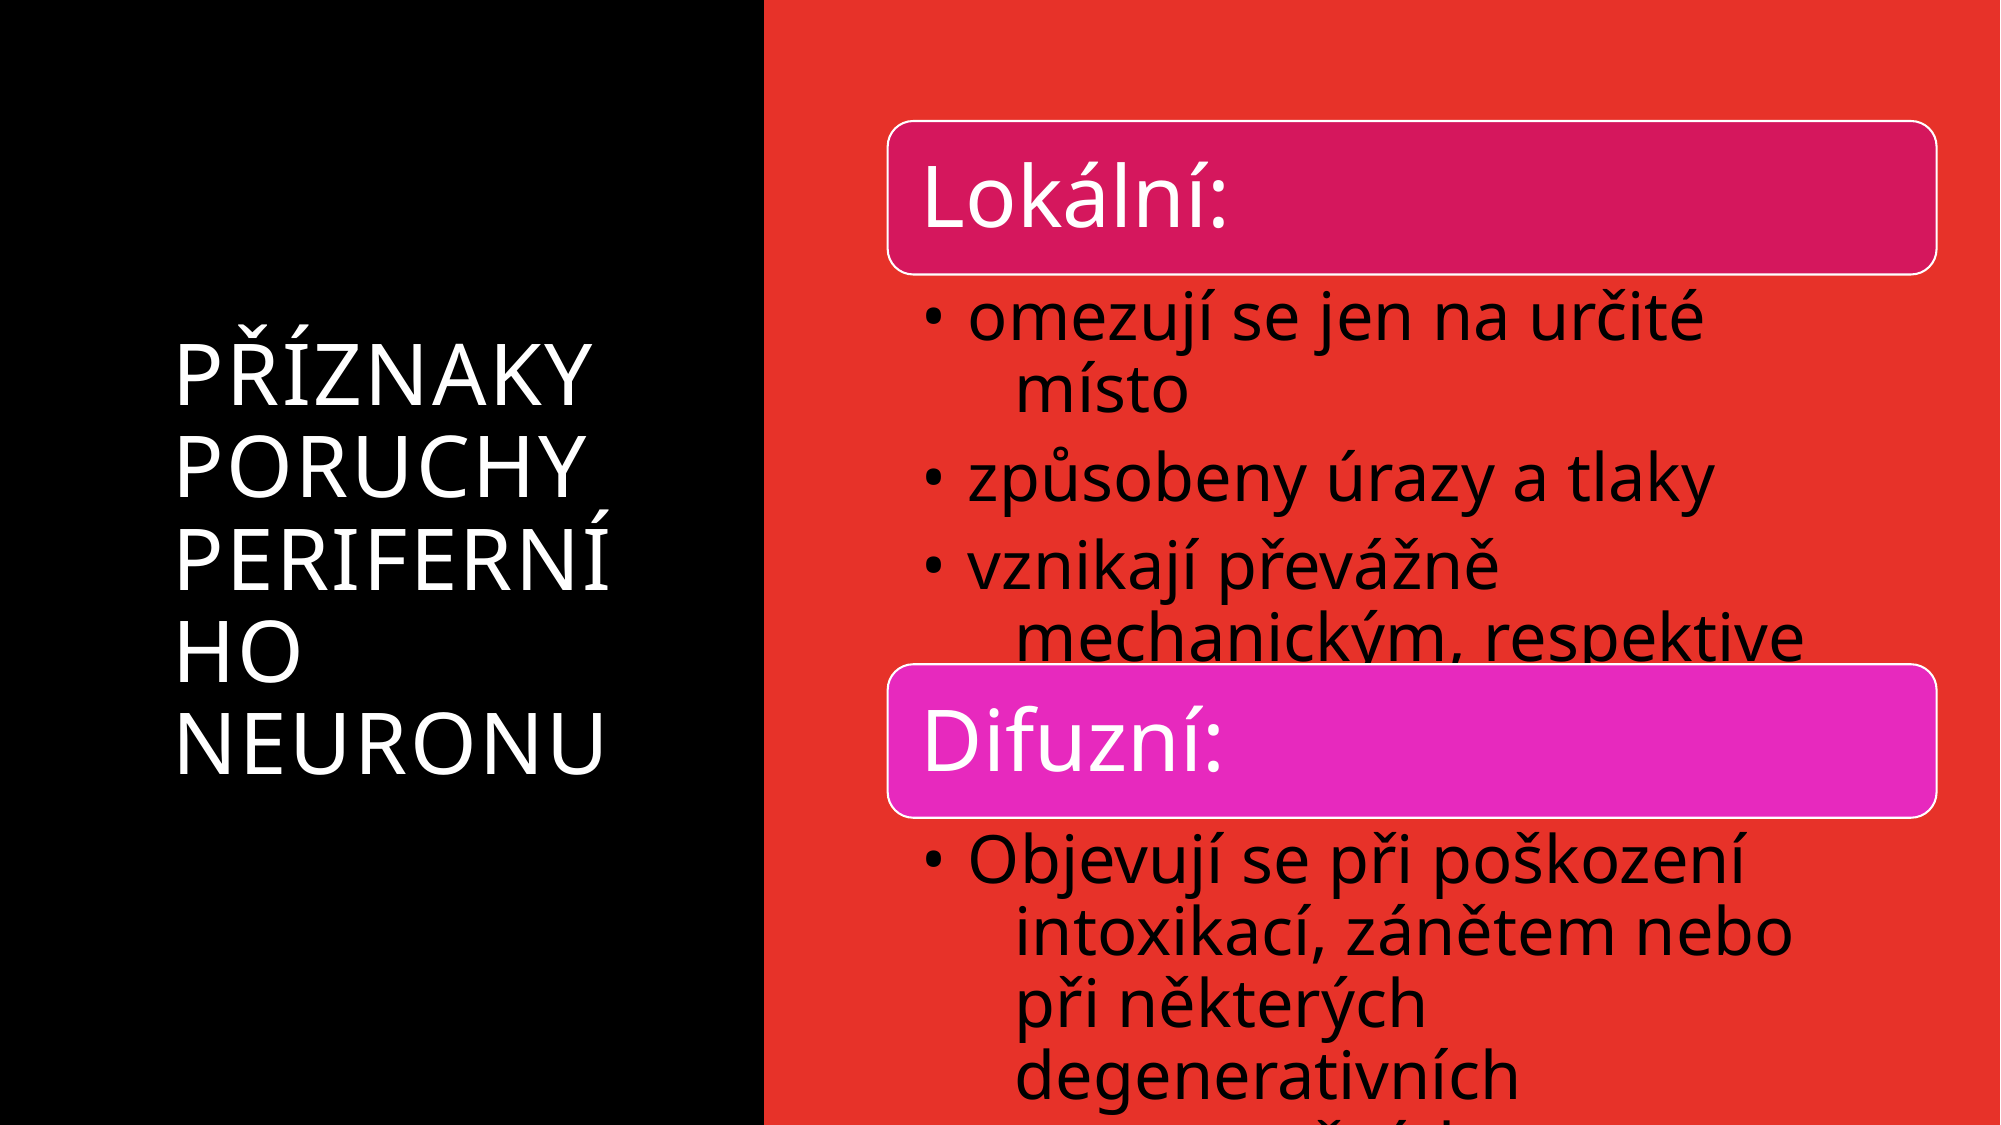

# příznaky poruchy periferního neuronu
Lokální:
omezují se jen na určité místo
způsobeny úrazy a tlaky
vznikají převážně mechanickým, respektive fyzikálním porušením nervu.
Difuzní:
Objevují se při poškození intoxikací, zánětem nebo při některých degenerativních onemocněních